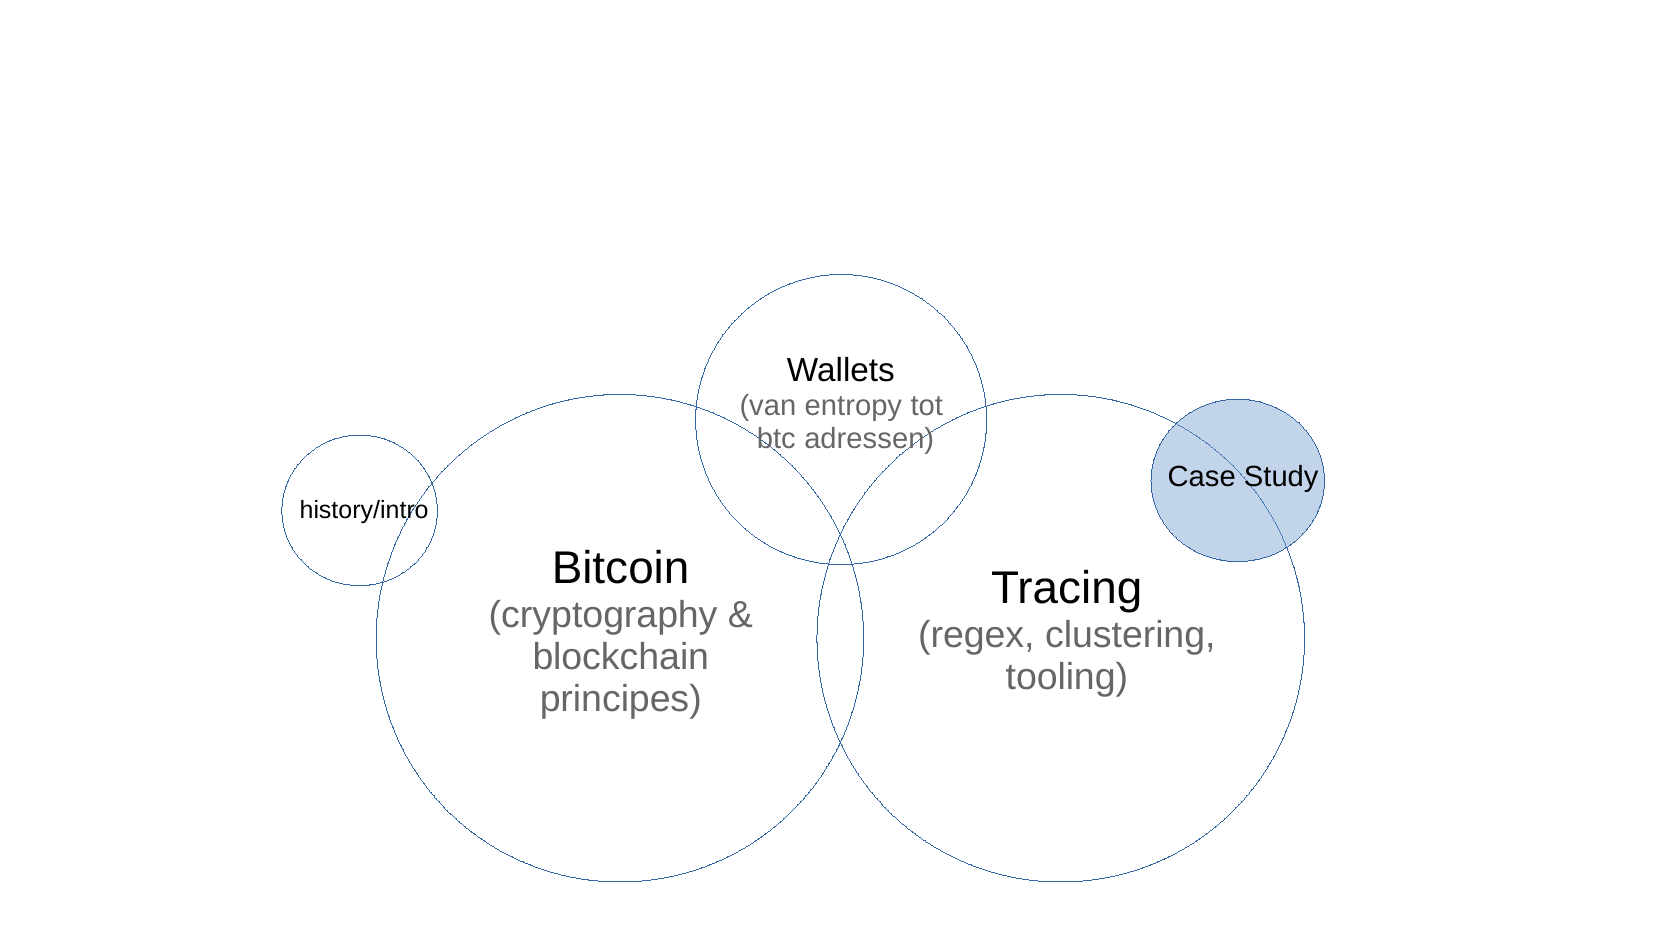

Wallets
(van entropy tot
btc adressen)
Case Study
history/intro
Bitcoin
(cryptography & blockchain principes)
Tracing
(regex, clustering, tooling)